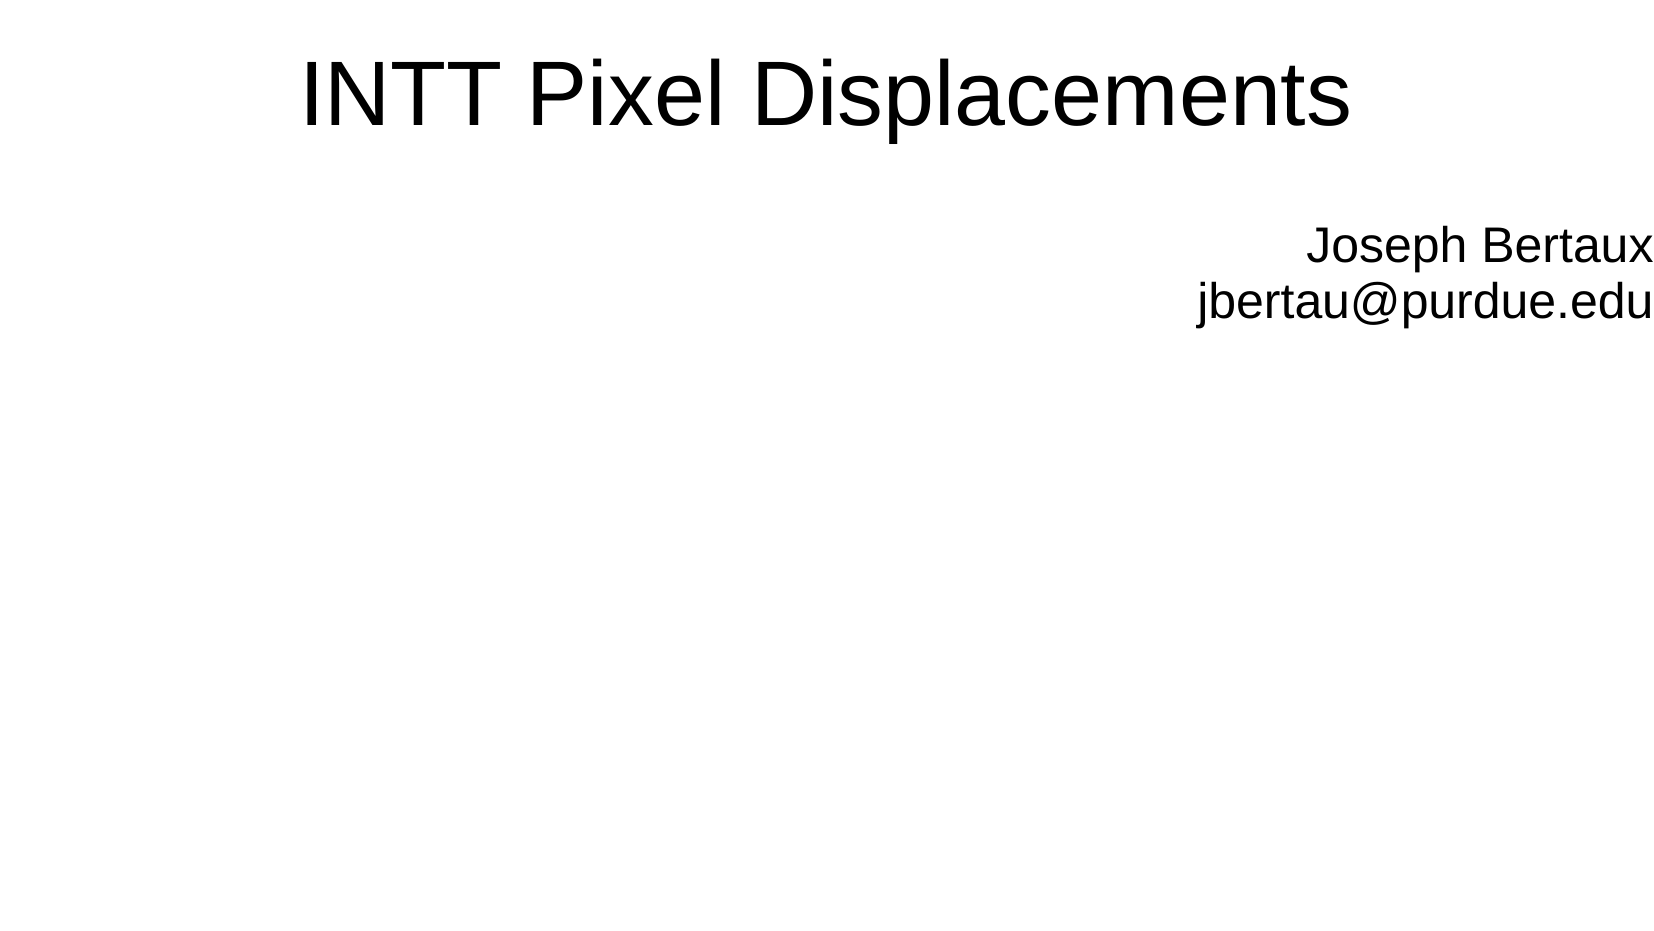

# INTT Pixel Displacements
Joseph Bertaux
jbertau@purdue.edu